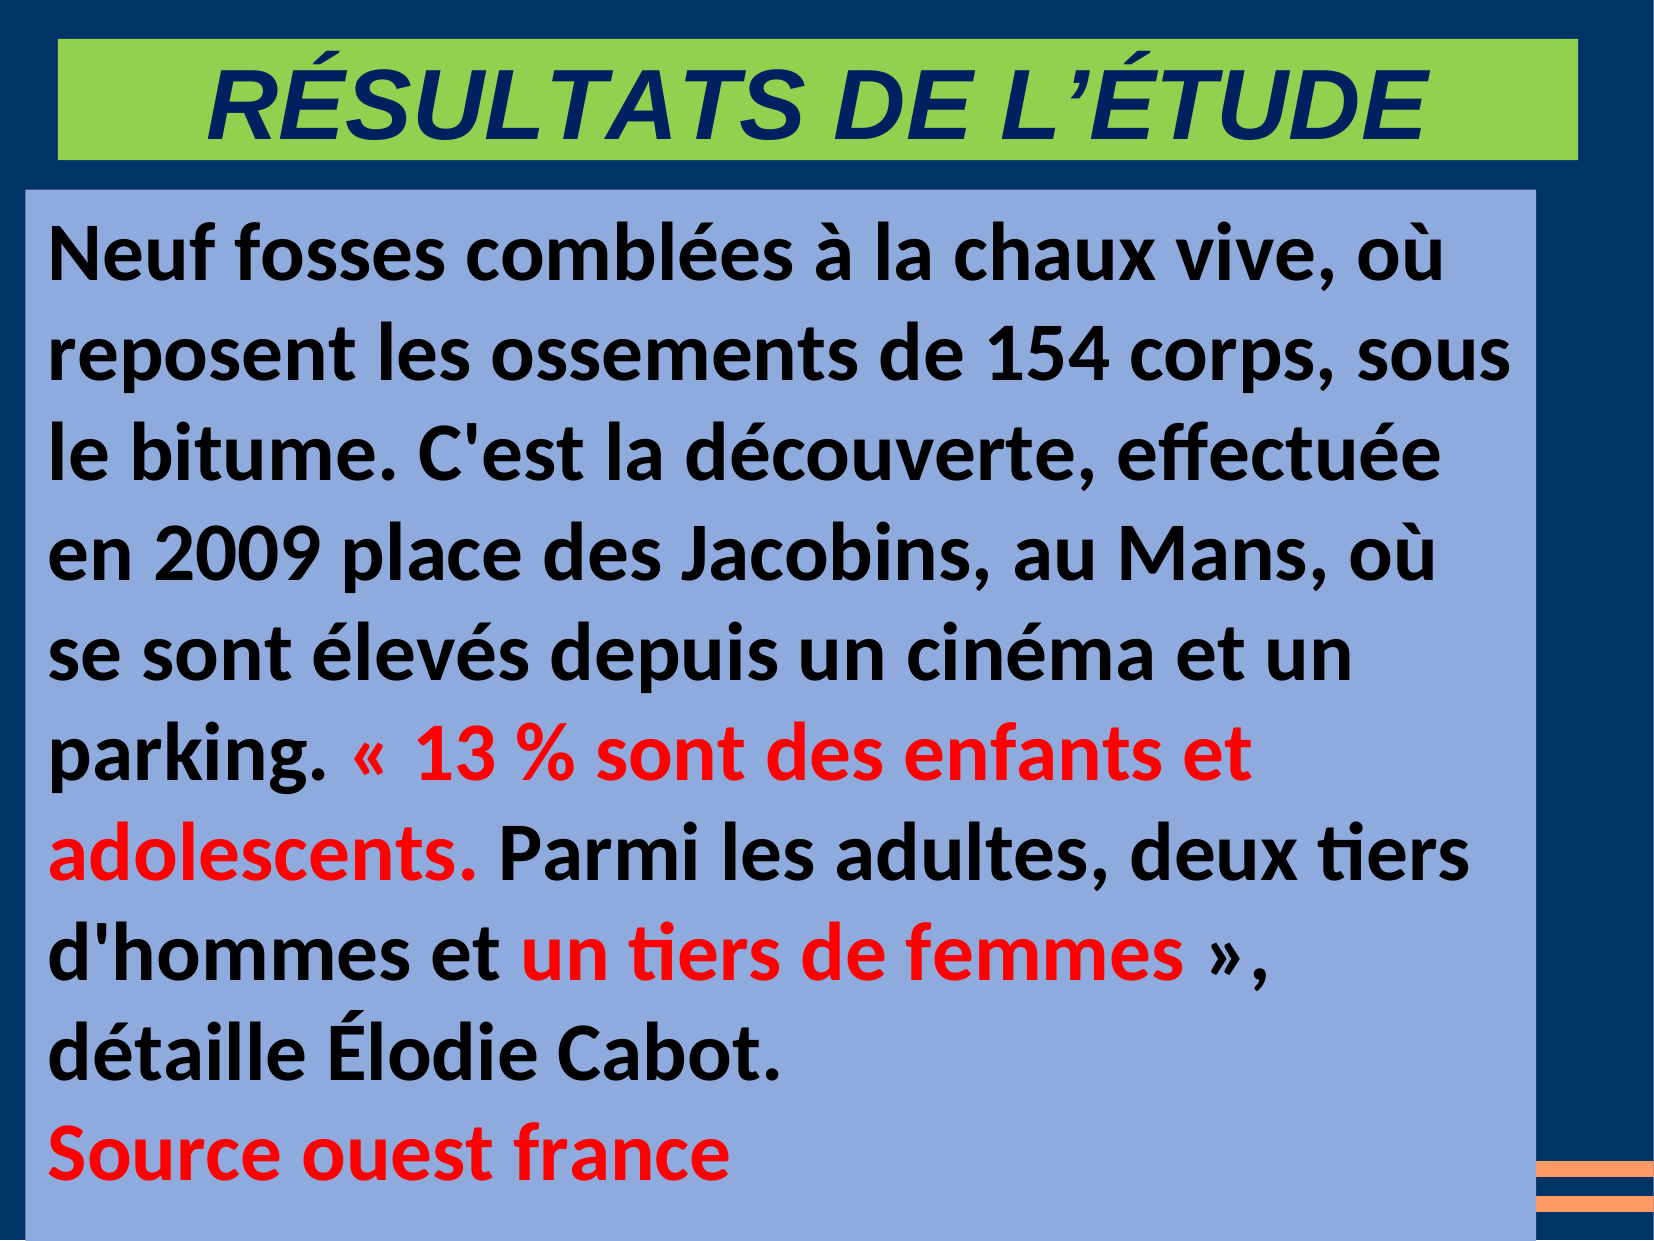

# RÉSULTATS DE L’ÉTUDE
Neuf fosses comblées à la chaux vive, où reposent les ossements de 154 corps, sous le bitume. C'est la découverte, effectuée en 2009 place des Jacobins, au Mans, où se sont élevés depuis un cinéma et un parking. « 13 % sont des enfants et adolescents. Parmi les adultes, deux tiers d'hommes et un tiers de femmes », détaille Élodie Cabot.
Source ouest france